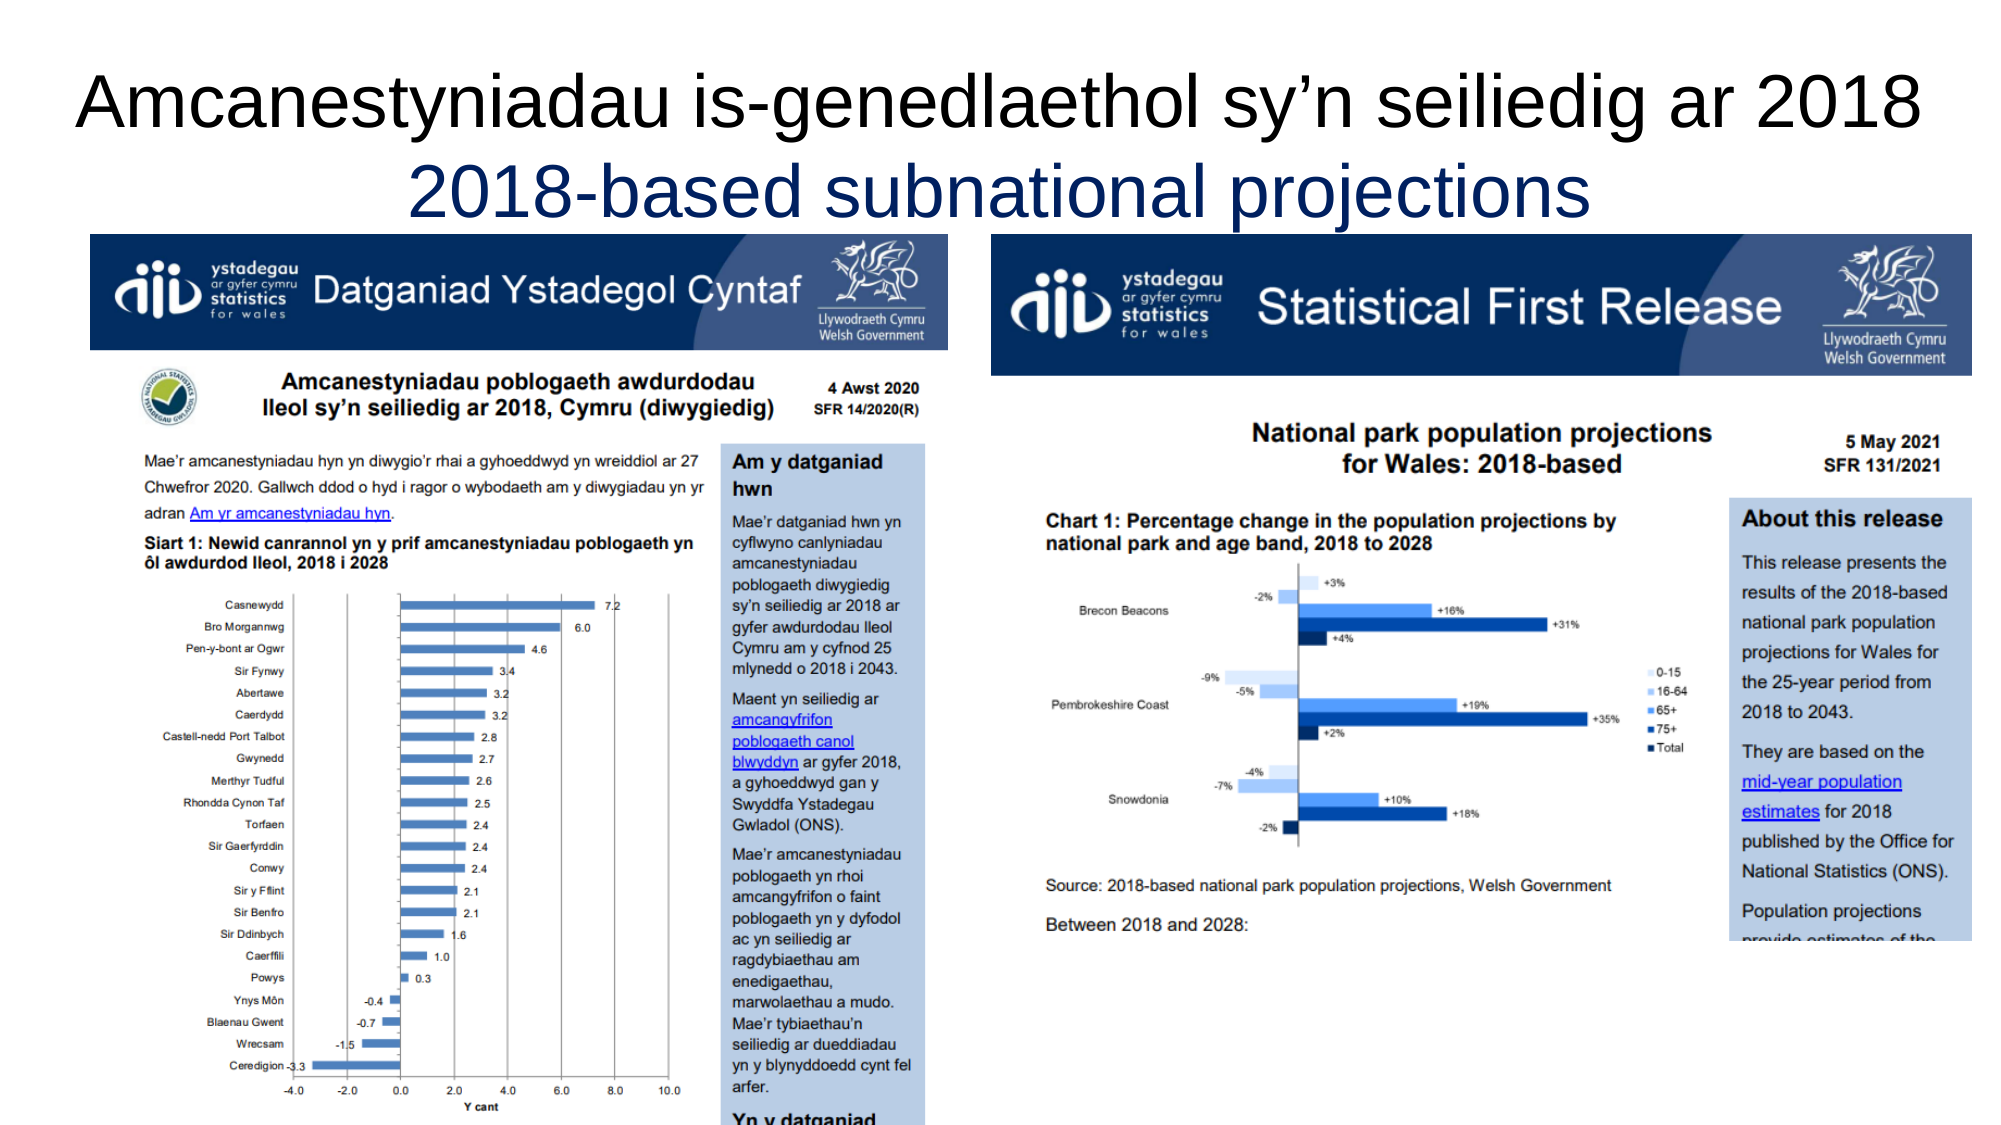

# Amcanestyniadau is-genedlaethol sy’n seiliedig ar 2018 2018-based subnational projections